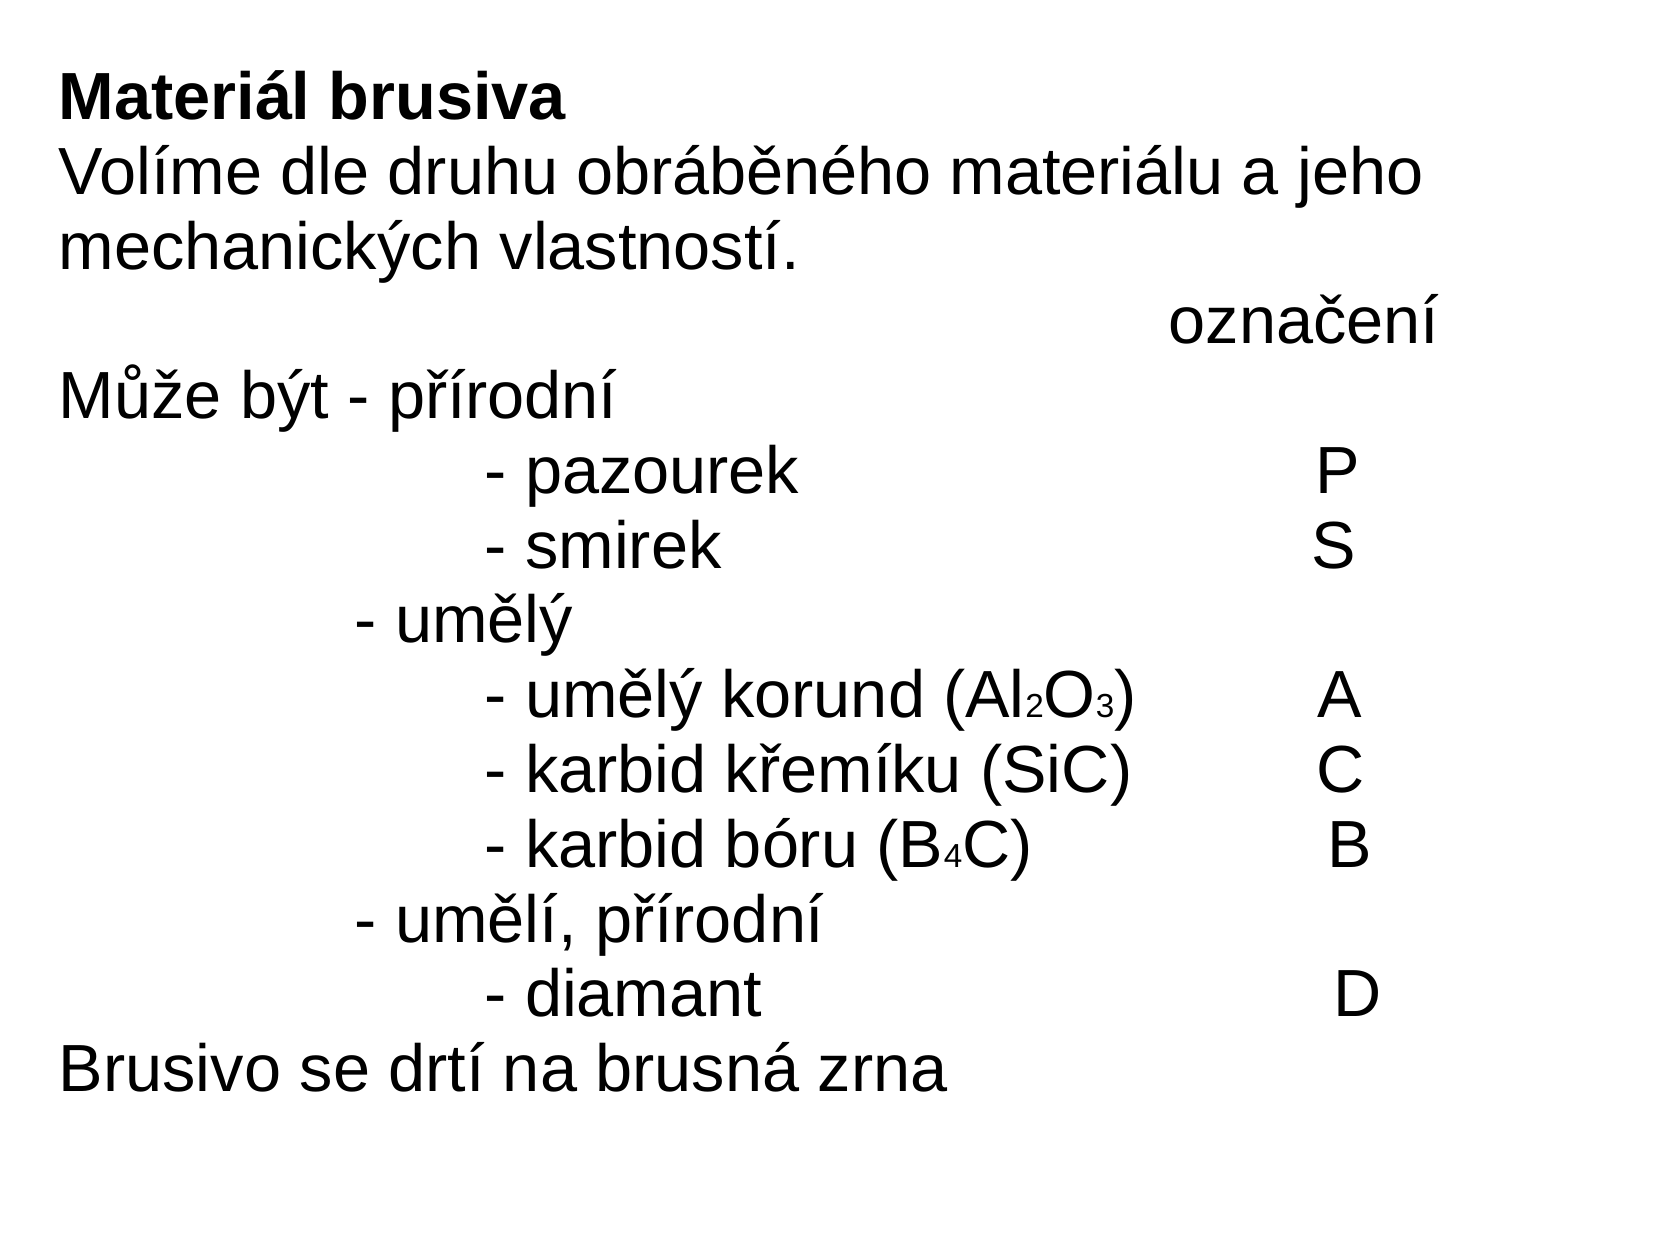

# Materiál brusiva
Volíme dle druhu obráběného materiálu a jeho mechanických vlastností.
 označení
Může být - přírodní
 - pazourek P
 - smirek S
 - umělý
 - umělý korund (Al2O3) A
 - karbid křemíku (SiC) C
 - karbid bóru (B4C) B
 - umělí, přírodní
 - diamant D
Brusivo se drtí na brusná zrna